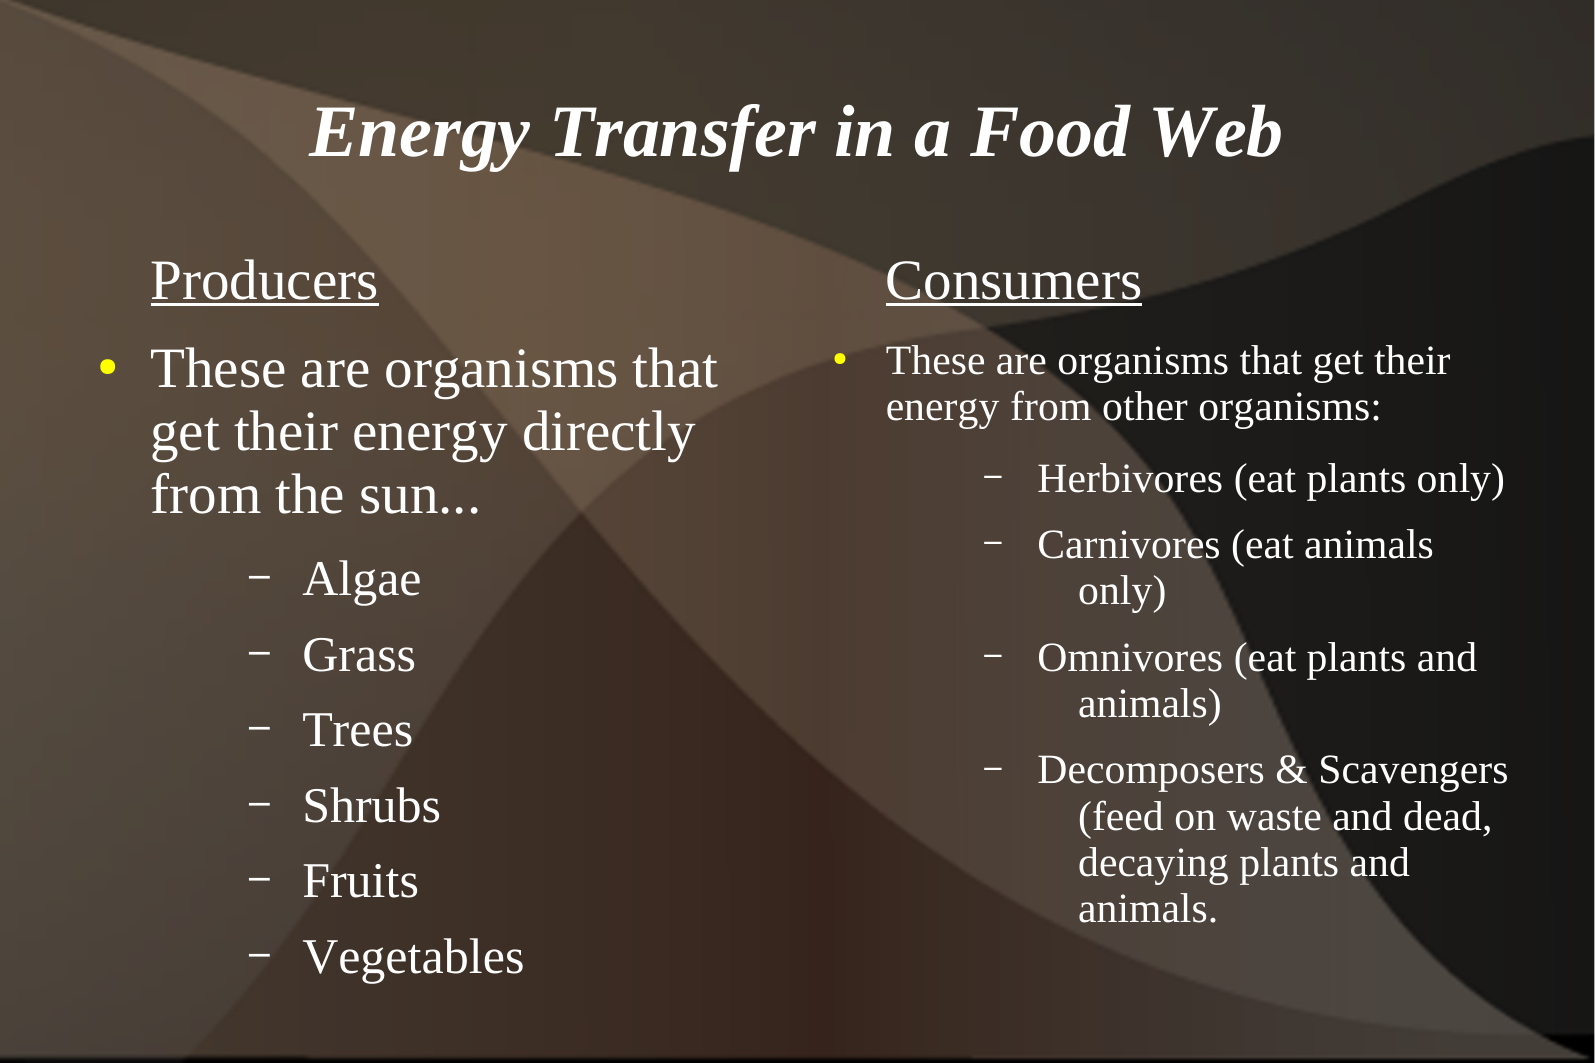

# Energy Transfer in a Food Web
Producers
These are organisms that get their energy directly from the sun...
Algae
Grass
Trees
Shrubs
Fruits
Vegetables
Consumers
These are organisms that get their energy from other organisms:
Herbivores (eat plants only)
Carnivores (eat animals only)
Omnivores (eat plants and animals)
Decomposers & Scavengers (feed on waste and dead, decaying plants and animals.